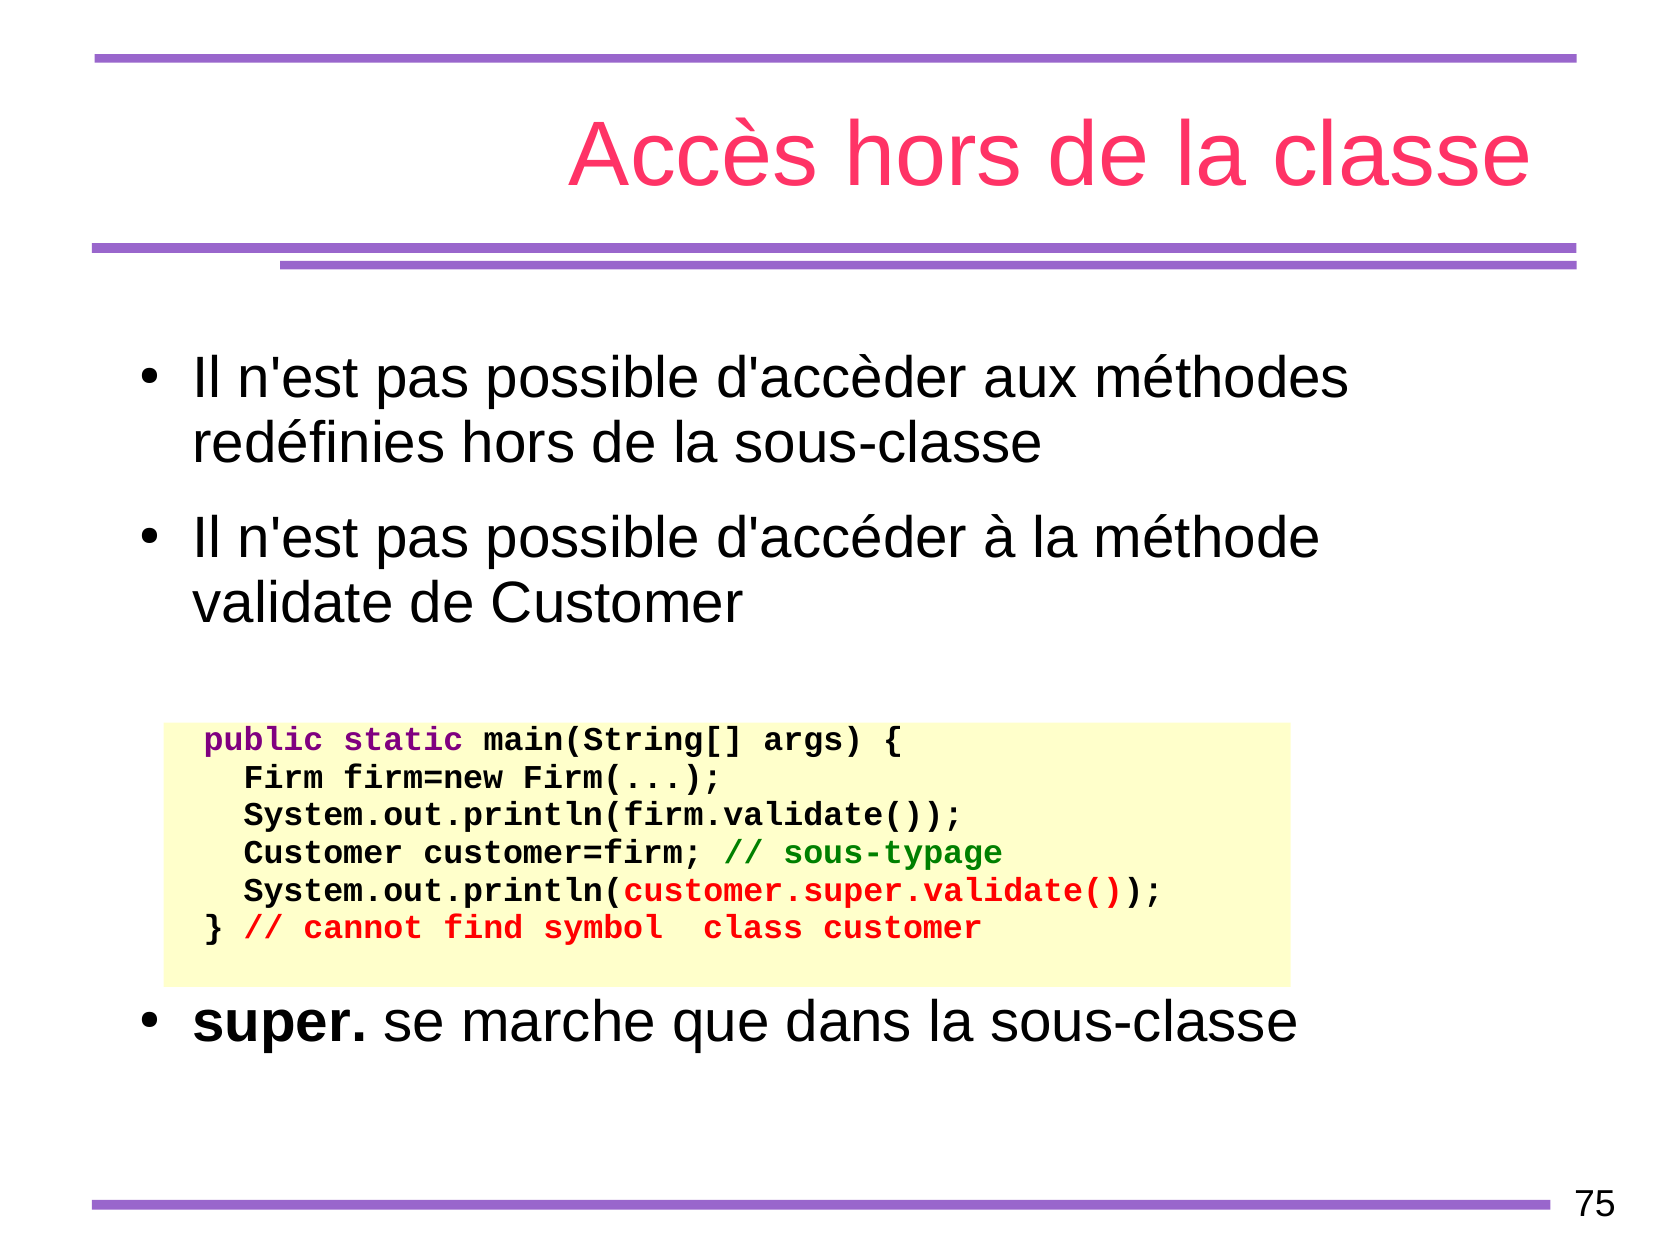

# Accès hors de la classe
Il n'est pas possible d'accèder aux méthodes redéfinies hors de la sous-classe
Il n'est pas possible d'accéder à la méthode validate de Customer
super. se marche que dans la sous-classe
 public static main(String[] args) {
 Firm firm=new Firm(...);
 System.out.println(firm.validate());
 Customer customer=firm; // sous-typage
 System.out.println(customer.super.validate());
 } // cannot find symbol class customer